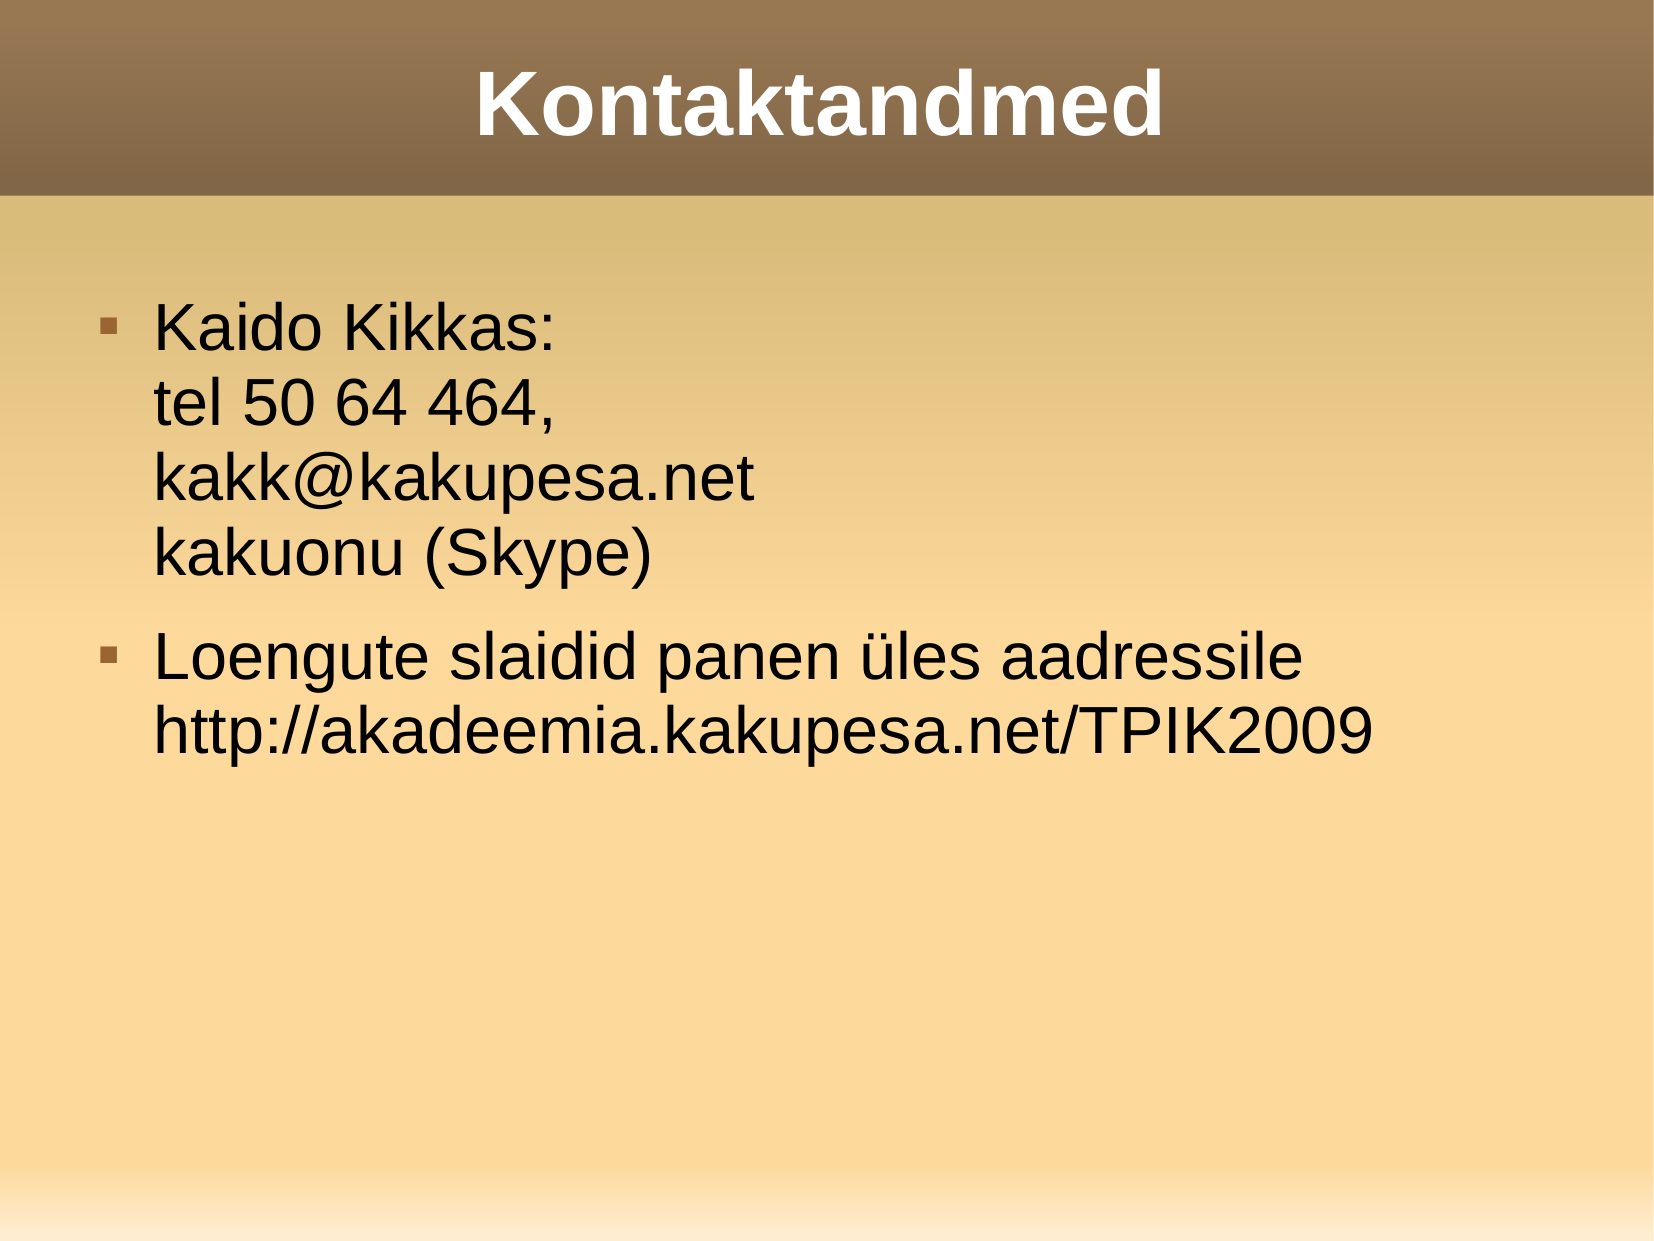

# Kontaktandmed
Kaido Kikkas:
tel 50 64 464,
kakk@kakupesa.net
kakuonu (Skype)
Loengute slaidid panen üles aadressile http://akadeemia.kakupesa.net/TPIK2009